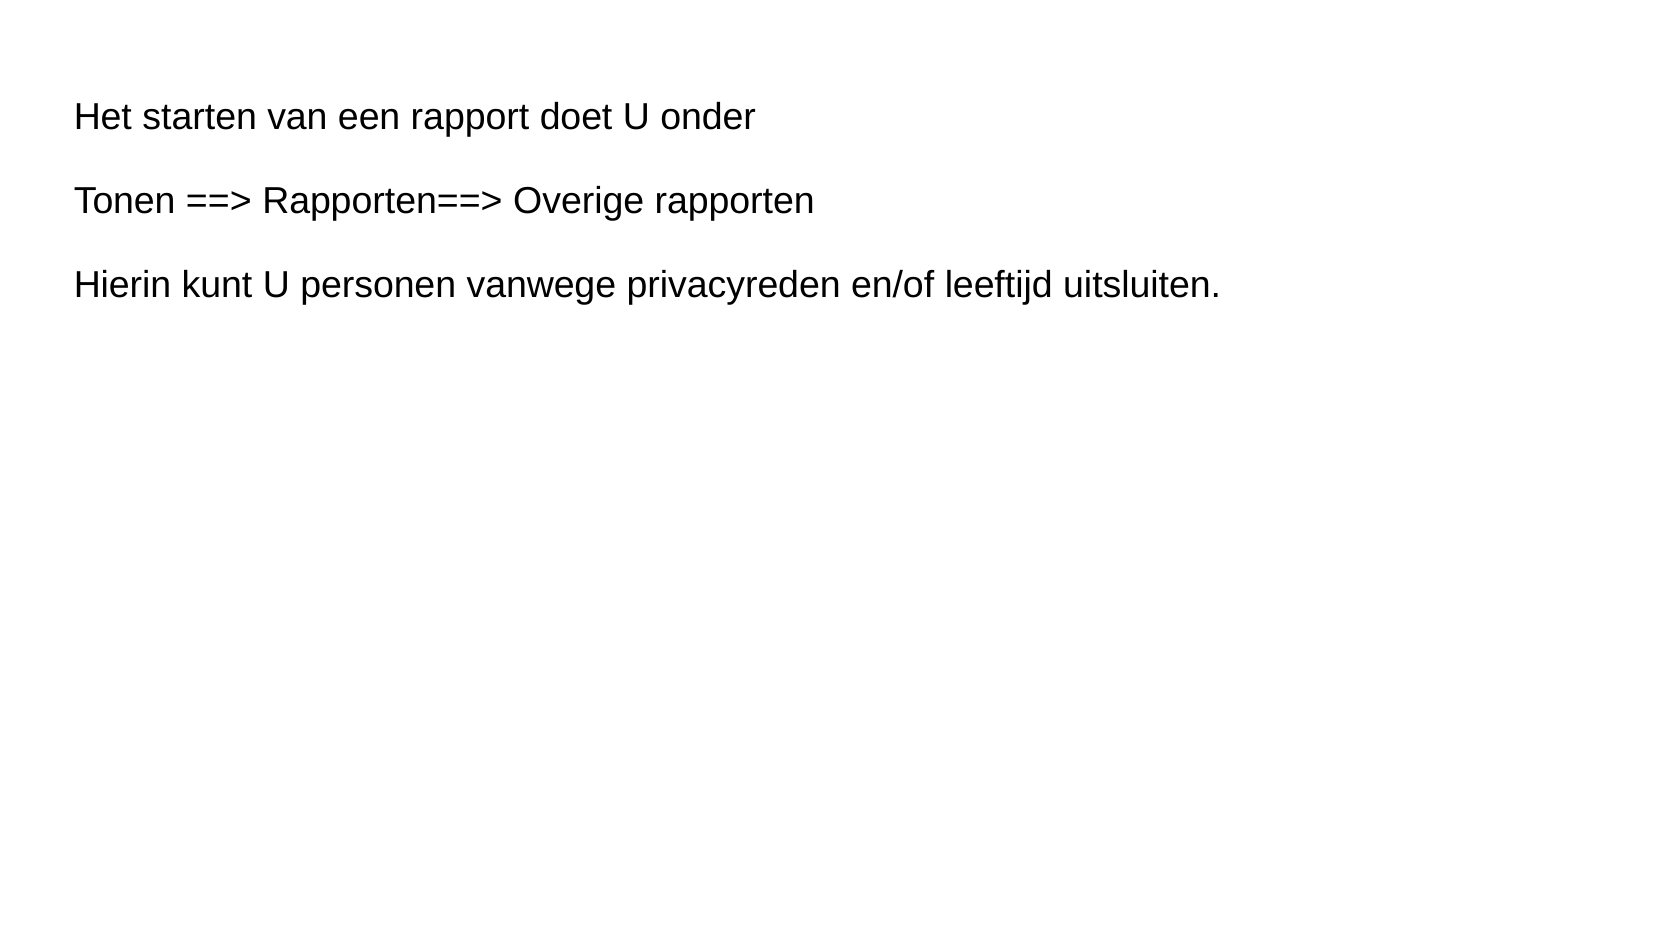

Het starten van een rapport doet U onder
Tonen ==> Rapporten==> Overige rapporten
Hierin kunt U personen vanwege privacyreden en/of leeftijd uitsluiten.